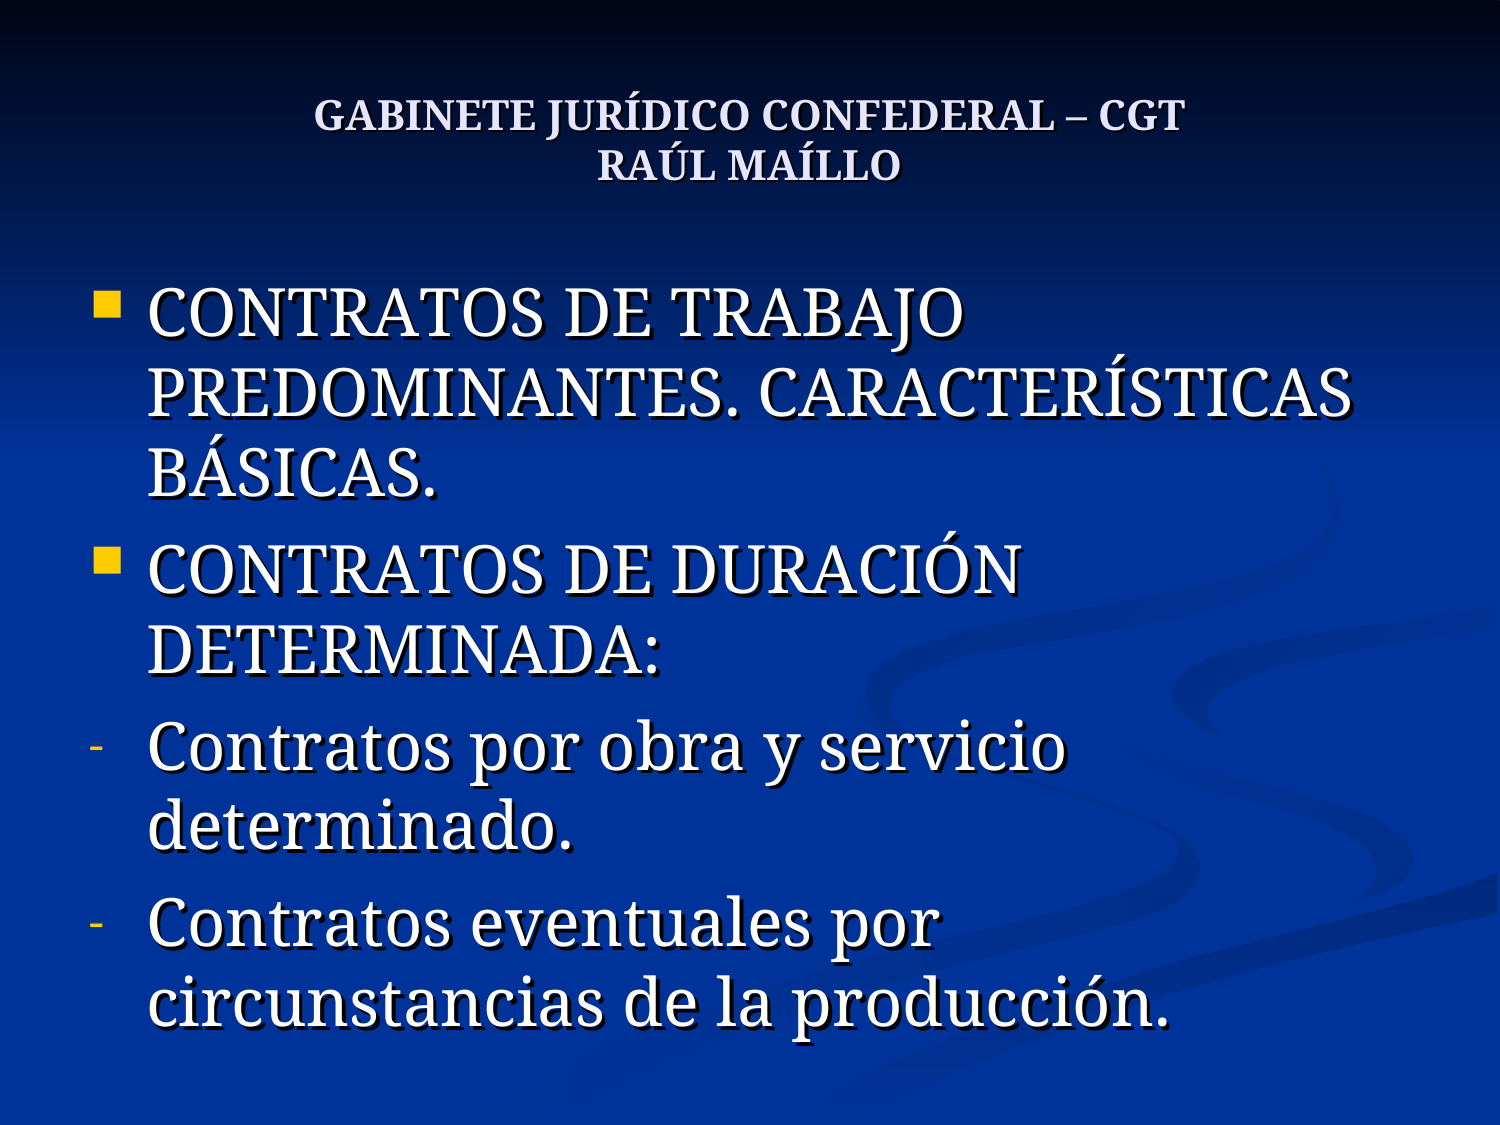

# GABINETE JURÍDICO CONFEDERAL – CGT RAÚL MAÍLLO
CONTRATOS DE TRABAJO PREDOMINANTES. CARACTERÍSTICAS BÁSICAS.
CONTRATOS DE DURACIÓN DETERMINADA:
Contratos por obra y servicio determinado.
Contratos eventuales por circunstancias de la producción.